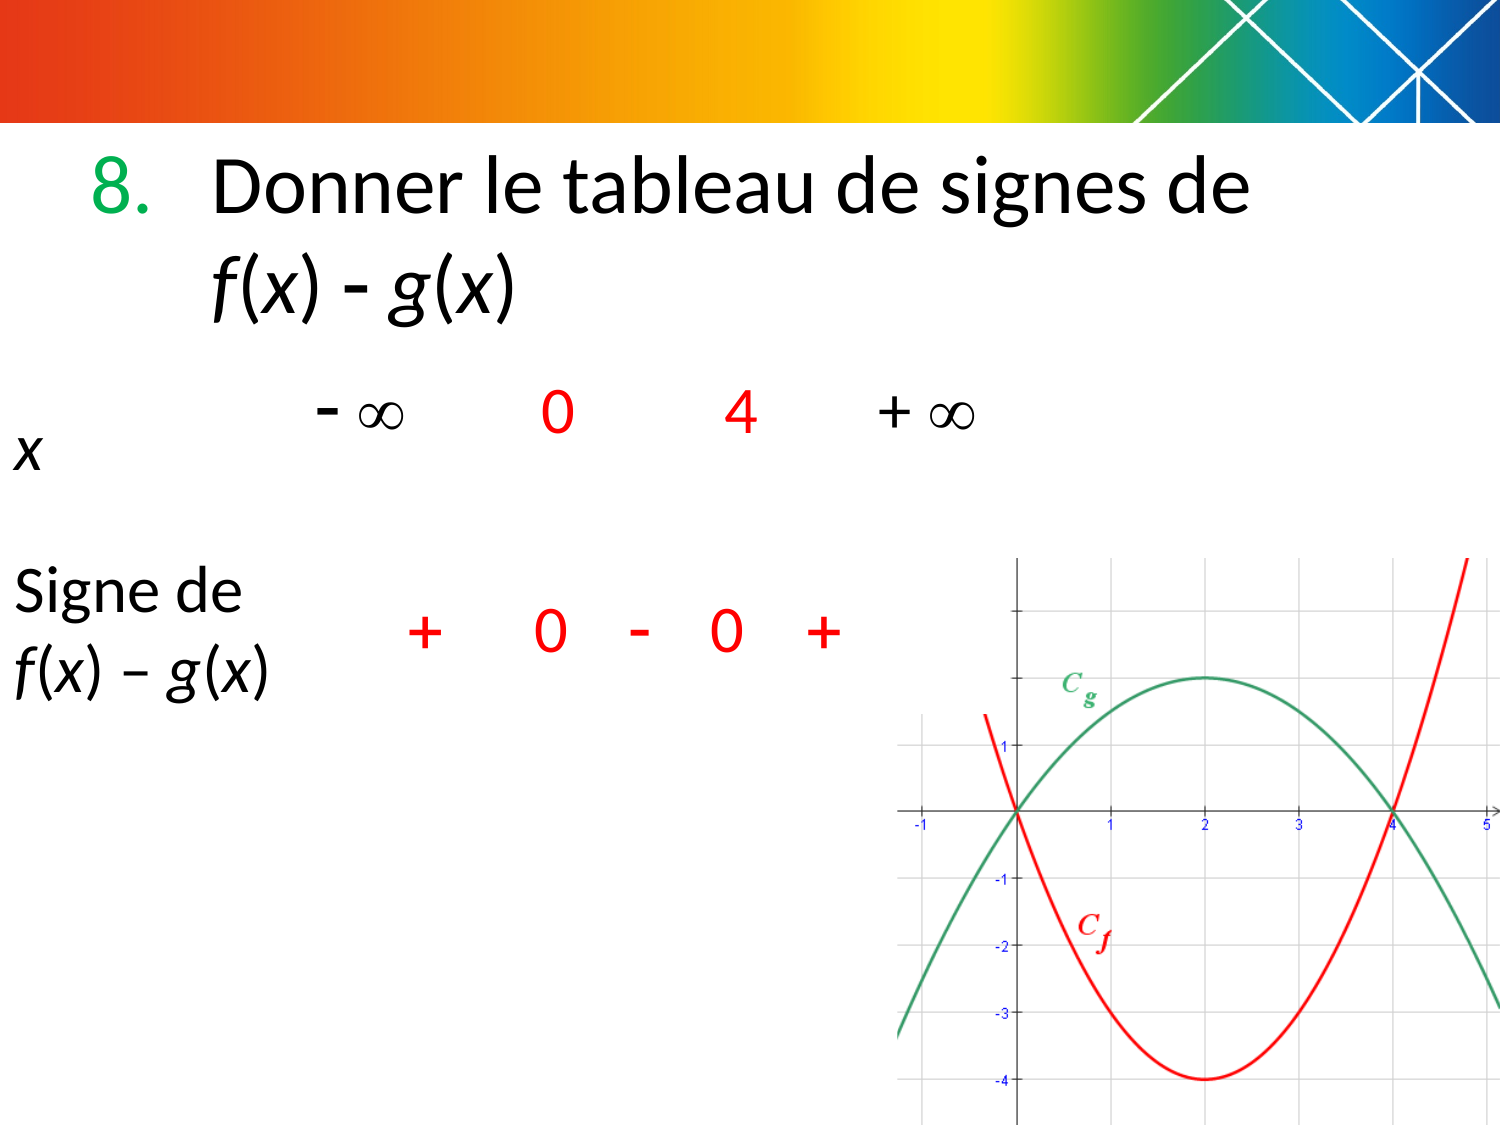

# Donner le tableau de signes de f(x)  g(x)
| x |   0 4 +  |
| --- | --- |
| Signe de f(x) – g(x) |  0  0  |